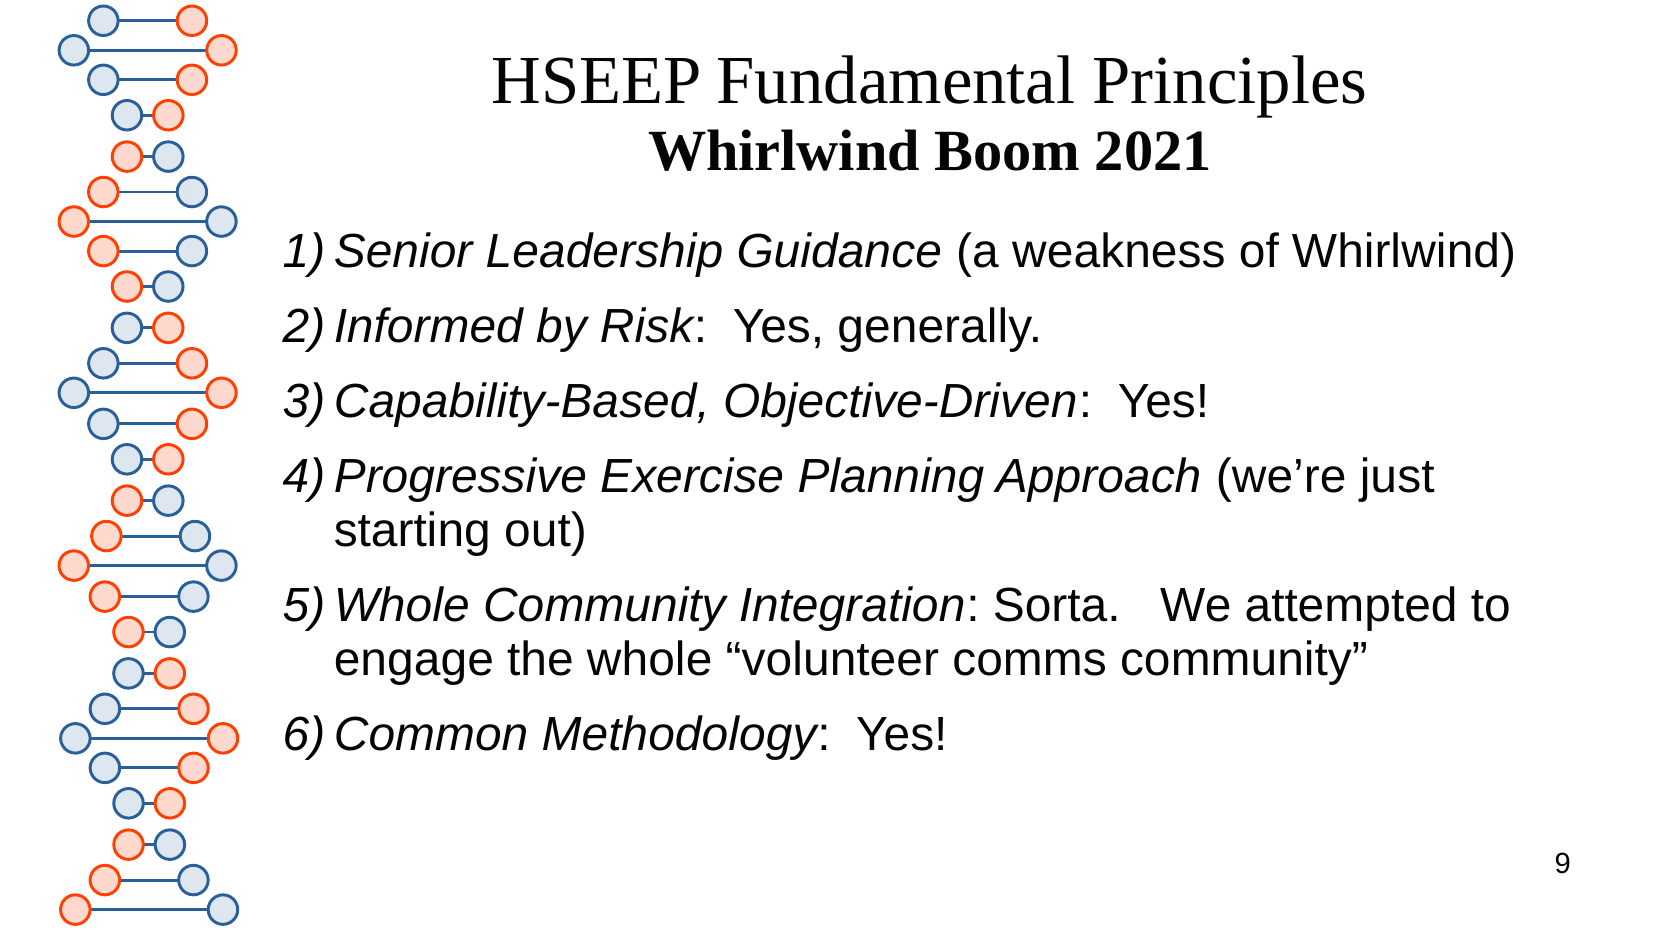

# HSEEP Fundamental Principles Whirlwind Boom 2021
Senior Leadership Guidance (a weakness of Whirlwind)
Informed by Risk: Yes, generally.
Capability-Based, Objective-Driven: Yes!
Progressive Exercise Planning Approach (we’re just starting out)
Whole Community Integration: Sorta. We attempted to engage the whole “volunteer comms community”
Common Methodology: Yes!
9